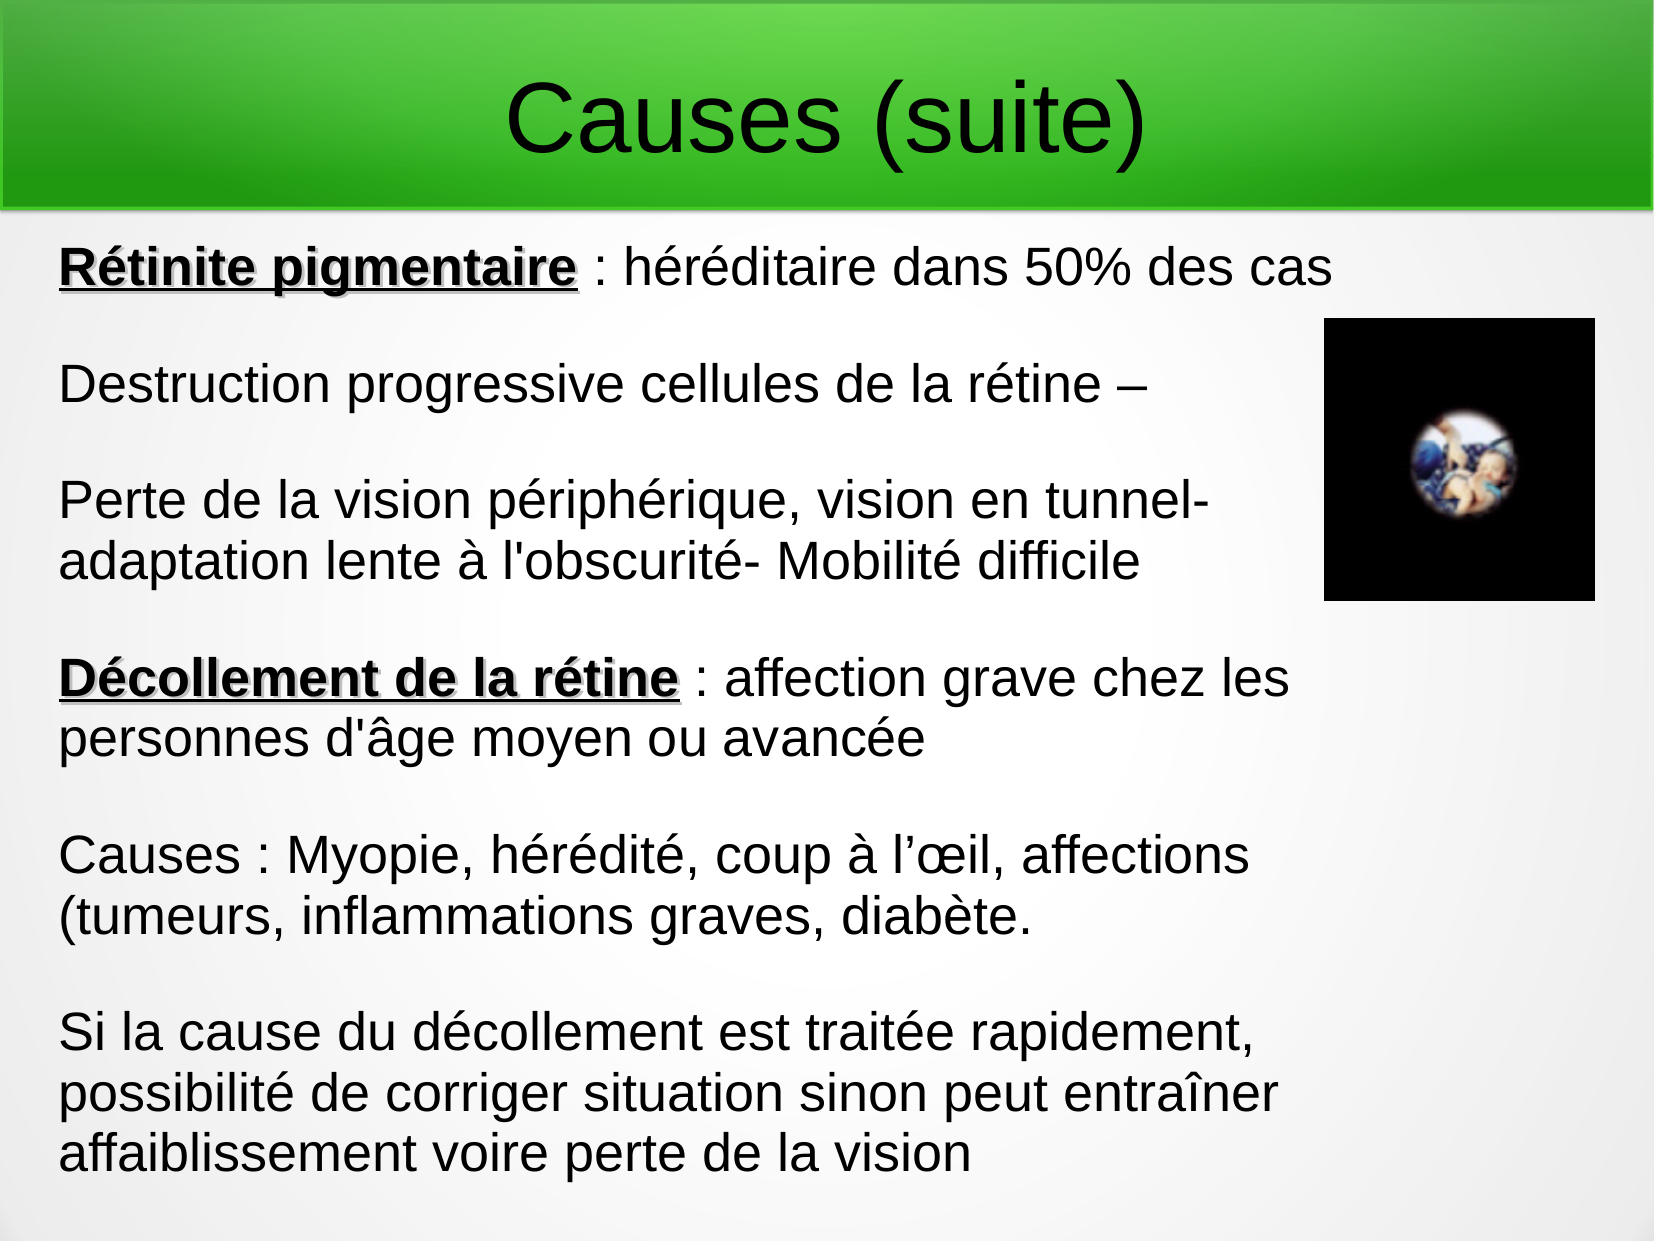

Causes (suite)
# Rétinite pigmentaire : héréditaire dans 50% des cas
Destruction progressive cellules de la rétine –
Perte de la vision périphérique, vision en tunnel- adaptation lente à l'obscurité- Mobilité difficile
Décollement de la rétine : affection grave chez les personnes d'âge moyen ou avancée
Causes : Myopie, hérédité, coup à l’œil, affections (tumeurs, inflammations graves, diabète.
Si la cause du décollement est traitée rapidement, possibilité de corriger situation sinon peut entraîner affaiblissement voire perte de la vision